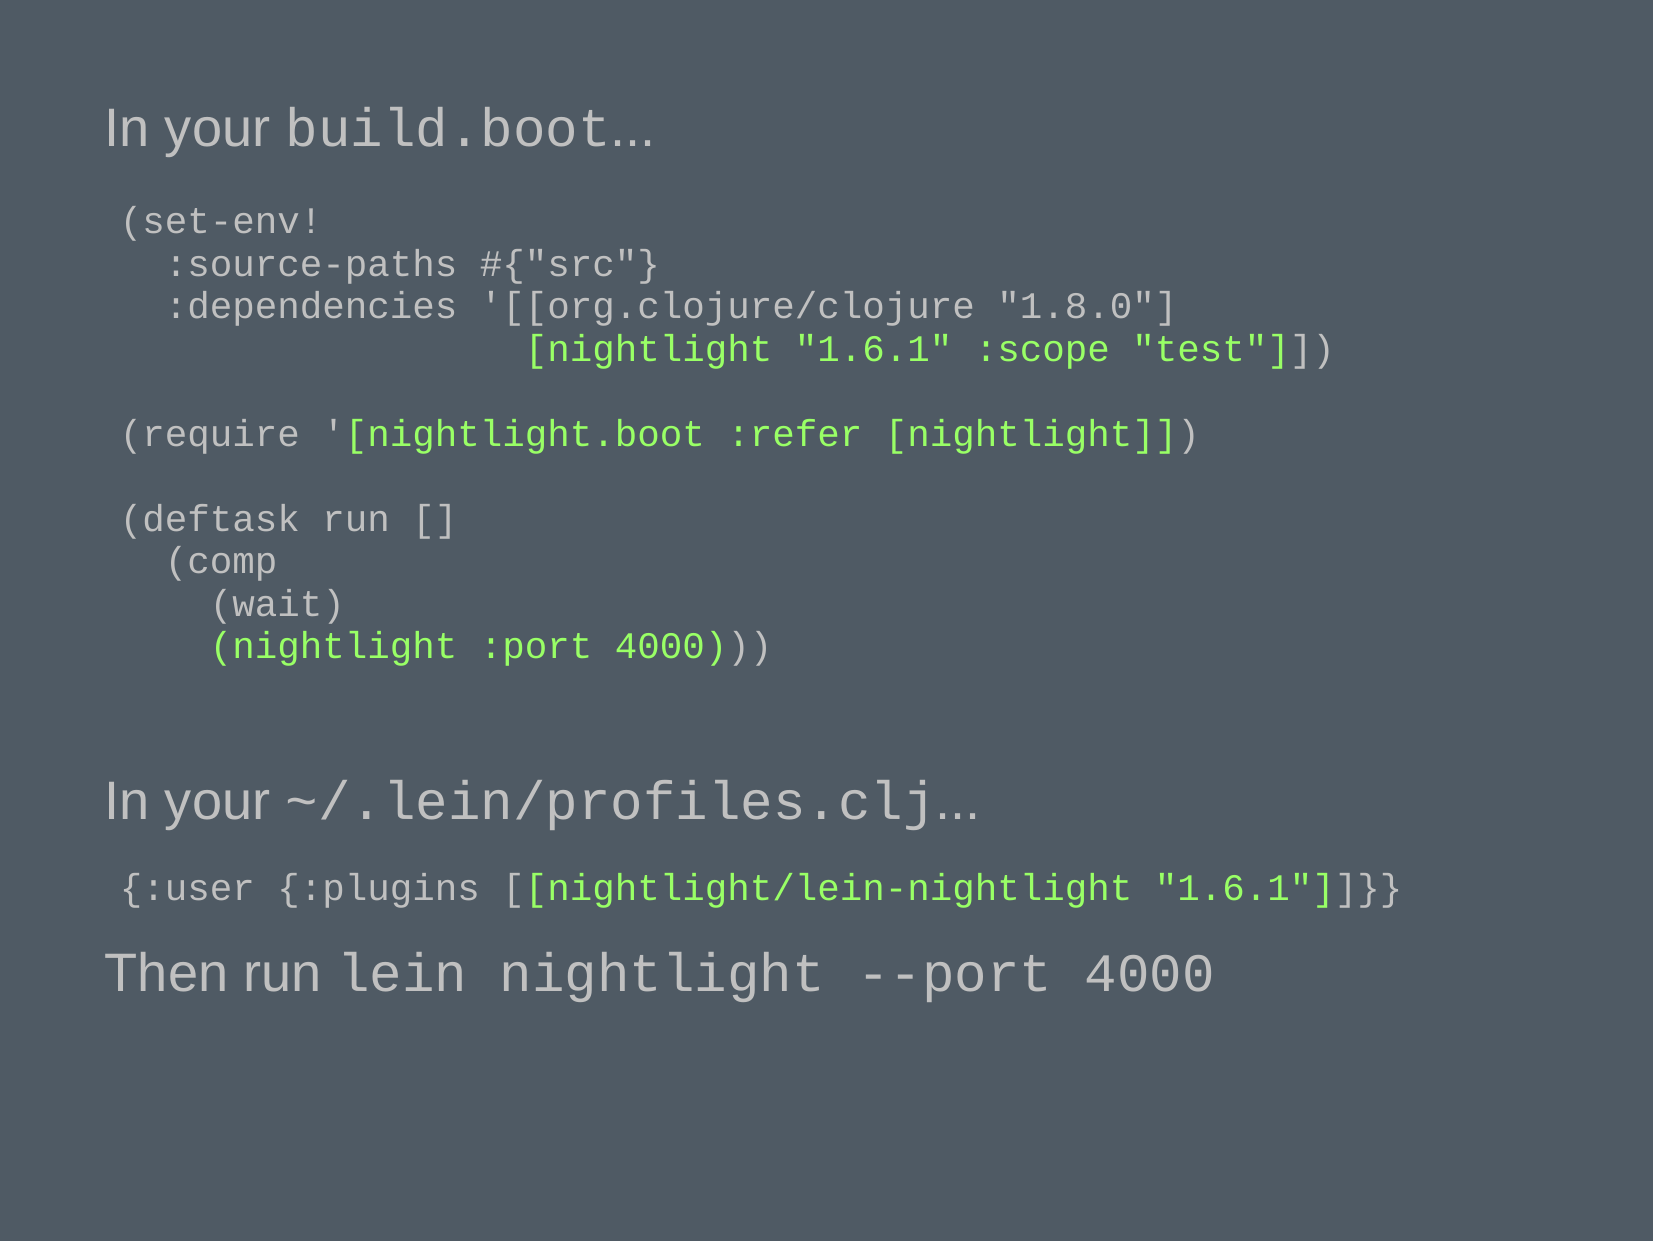

In your build.boot...
(set-env!
 :source-paths #{"src"}
 :dependencies '[[org.clojure/clojure "1.8.0"]
 [nightlight "1.6.1" :scope "test"]])
(require '[nightlight.boot :refer [nightlight]])
(deftask run []
 (comp
 (wait)
 (nightlight :port 4000)))
In your ~/.lein/profiles.clj...
{:user {:plugins [[nightlight/lein-nightlight "1.6.1"]]}}
Then run lein nightlight --port 4000